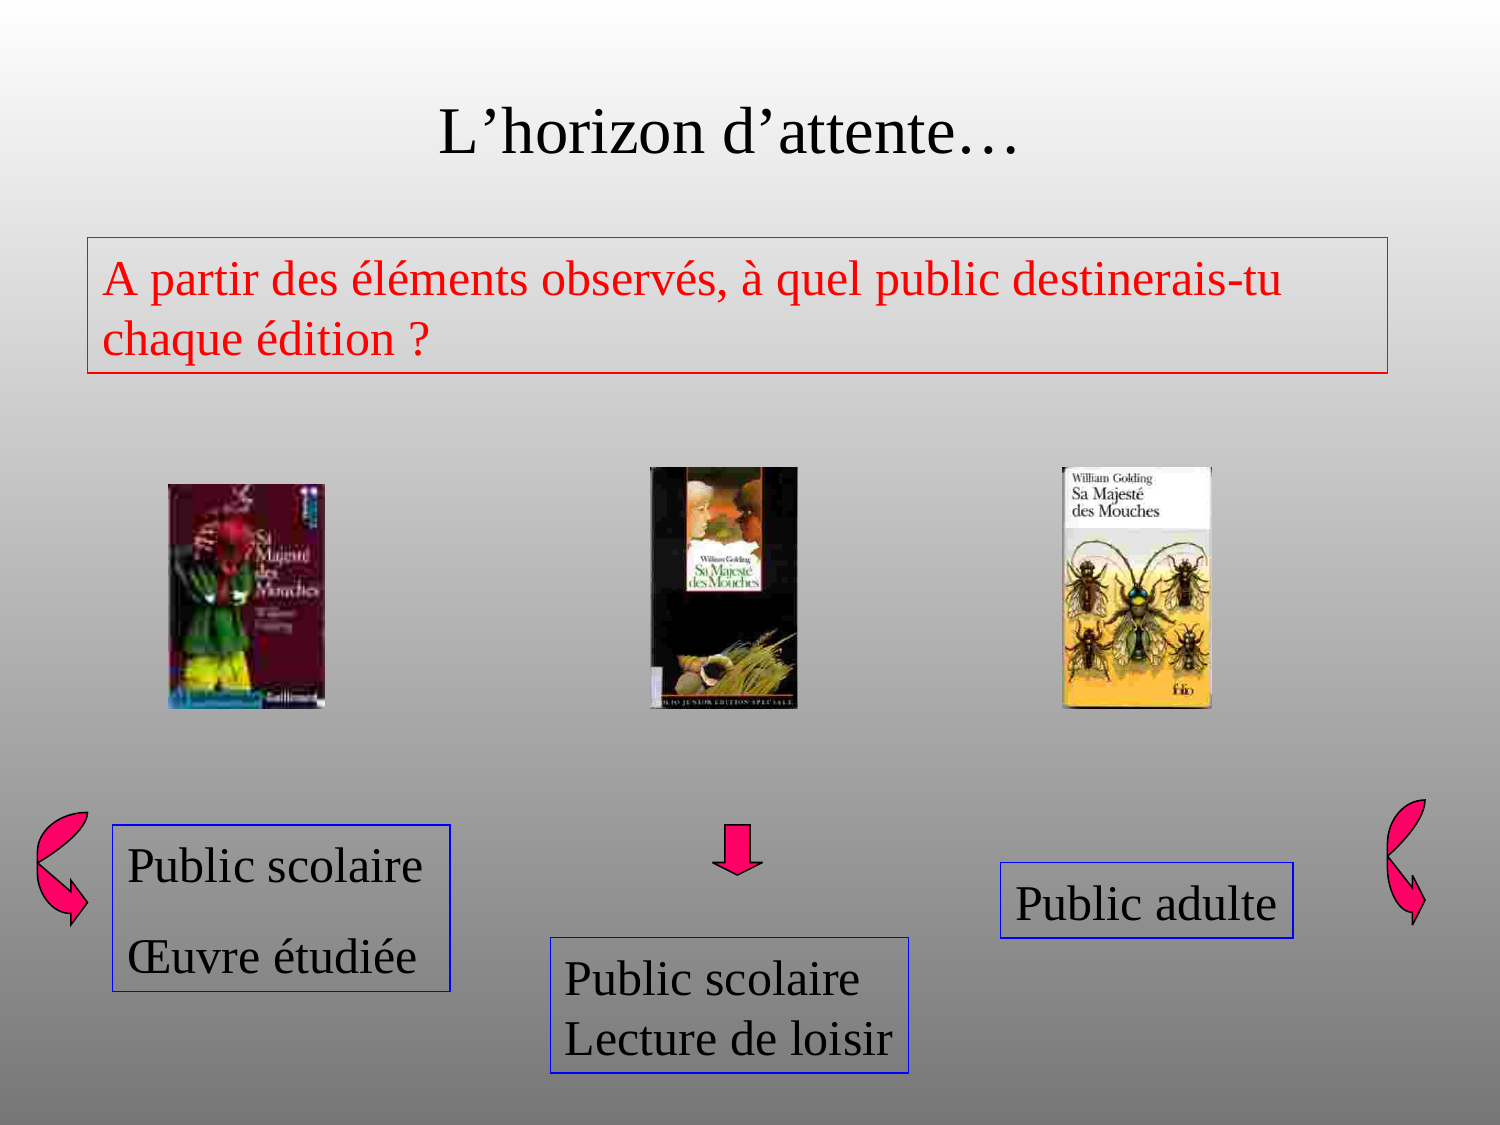

# L’horizon d’attente…
A partir des éléments observés, à quel public destinerais-tu chaque édition ?
Public scolaire
Œuvre étudiée
Public adulte
Public scolaire
Lecture de loisir